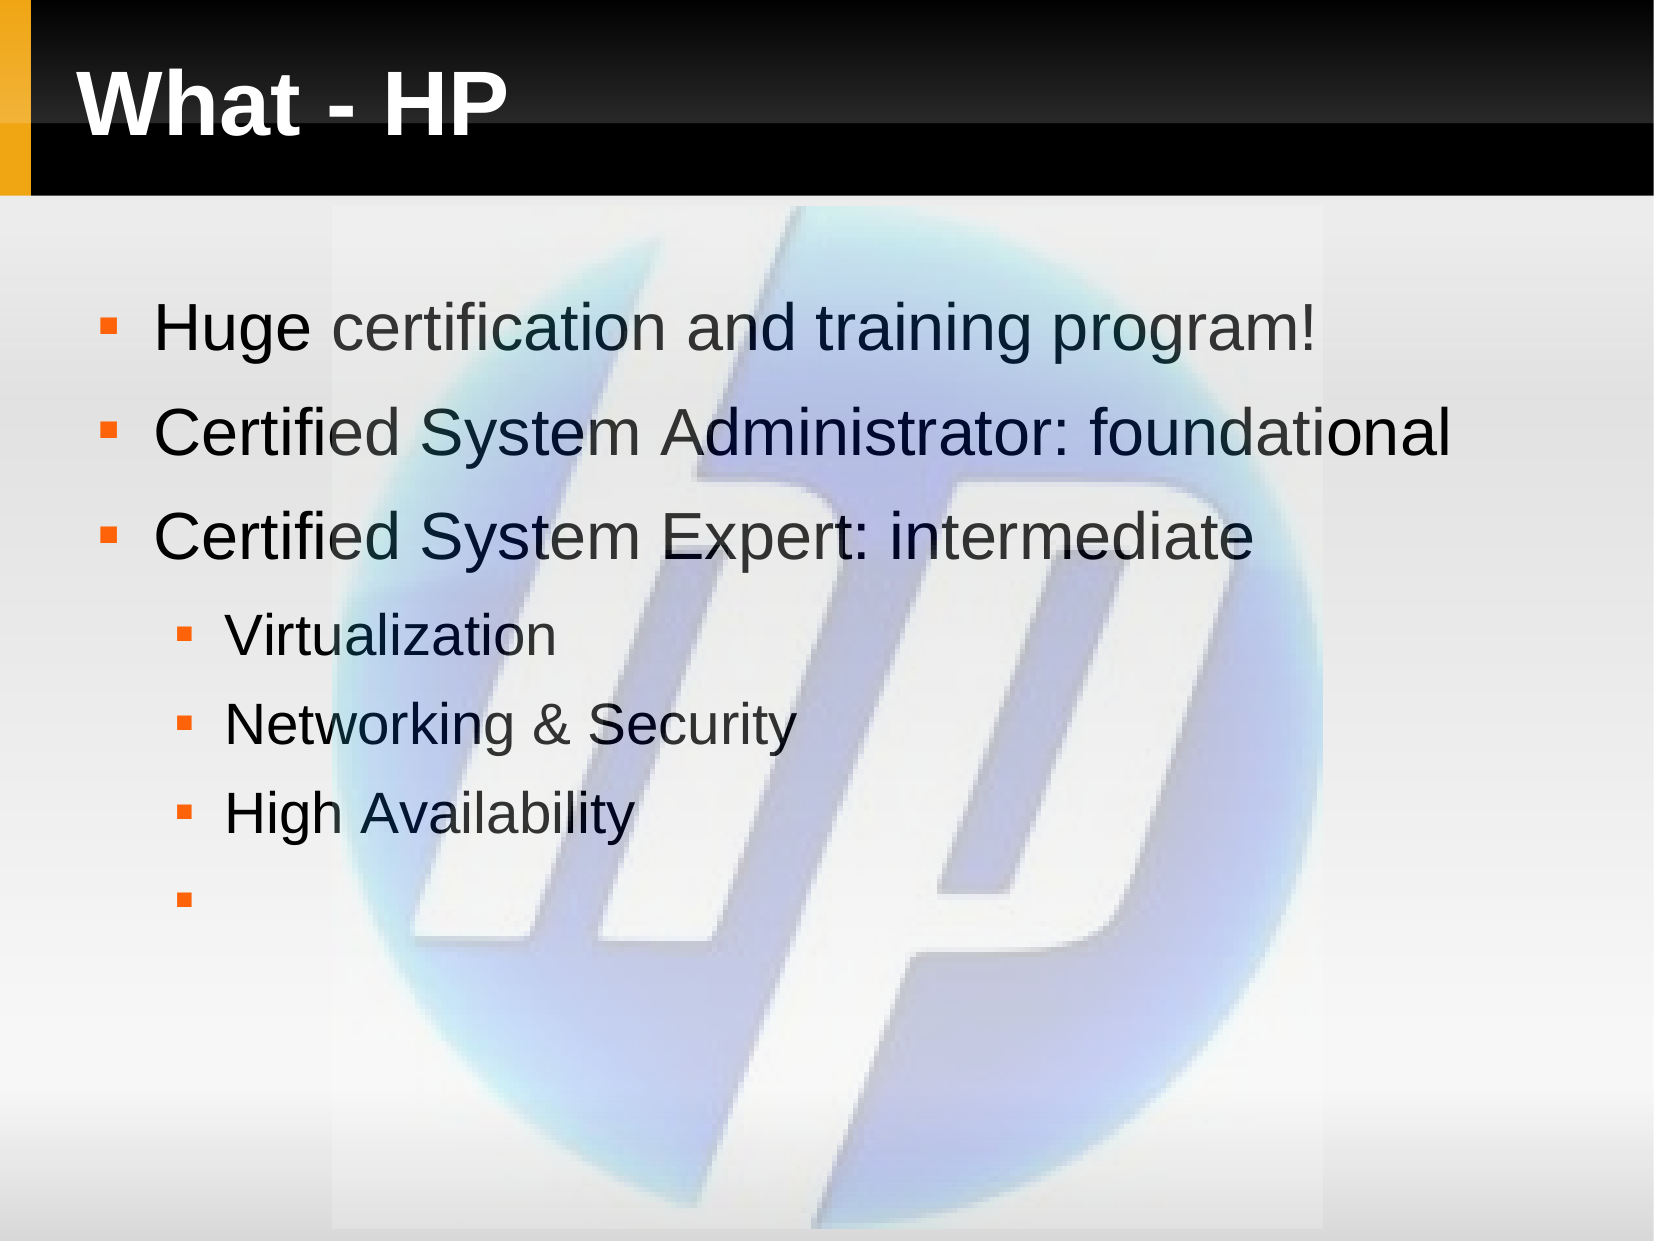

# What - HP
Huge certification and training program!
Certified System Administrator: foundational
Certified System Expert: intermediate
Virtualization
Networking & Security
High Availability